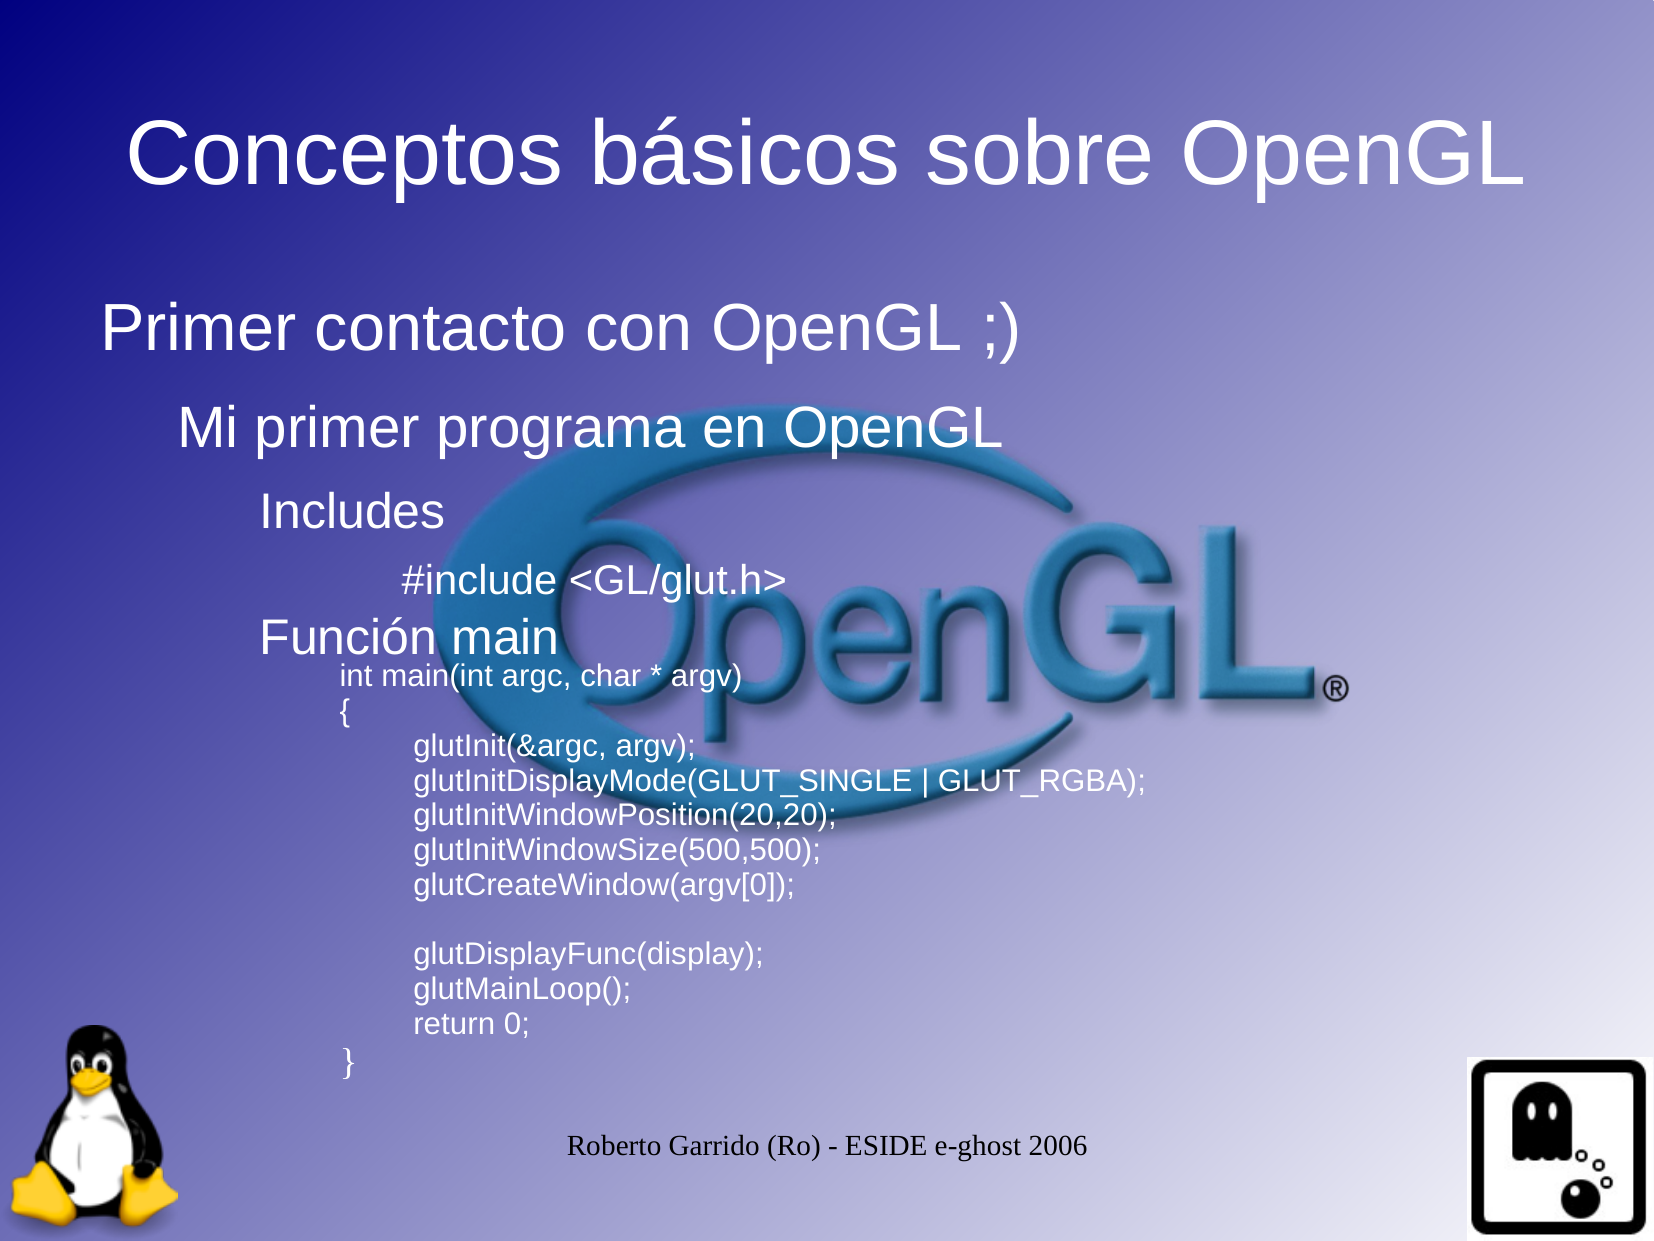

# Conceptos básicos sobre OpenGL
Primer contacto con OpenGL ;)
Mi primer programa en OpenGL
Includes
#include <GL/glut.h>
Función main
int main(int argc, char * argv)
{
	glutInit(&argc, argv);
	glutInitDisplayMode(GLUT_SINGLE | GLUT_RGBA);
	glutInitWindowPosition(20,20);
	glutInitWindowSize(500,500);
	glutCreateWindow(argv[0]);
	glutDisplayFunc(display);
	glutMainLoop();
	return 0;
}
Roberto Garrido (Ro) - ESIDE e-ghost 2006